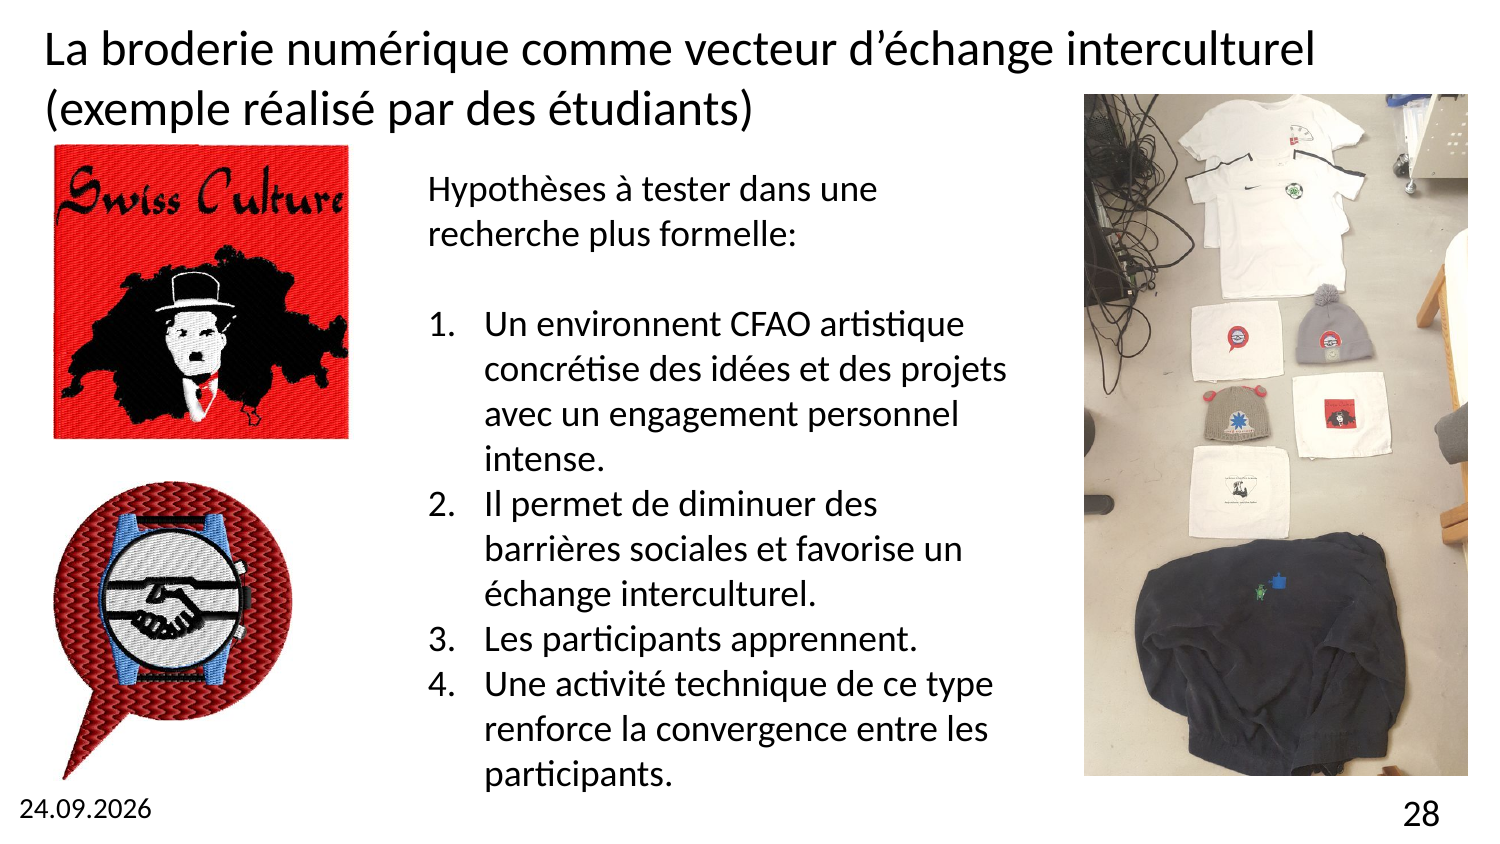

La broderie numérique comme vecteur d’échange interculturel (exemple réalisé par des étudiants)
Hypothèses à tester dans une recherche plus formelle:
Un environnent CFAO artistique concrétise des idées et des projets avec un engagement personnel intense.
Il permet de diminuer des barrières sociales et favorise un échange interculturel.
Les participants apprennent.
Une activité technique de ce type renforce la convergence entre les participants.